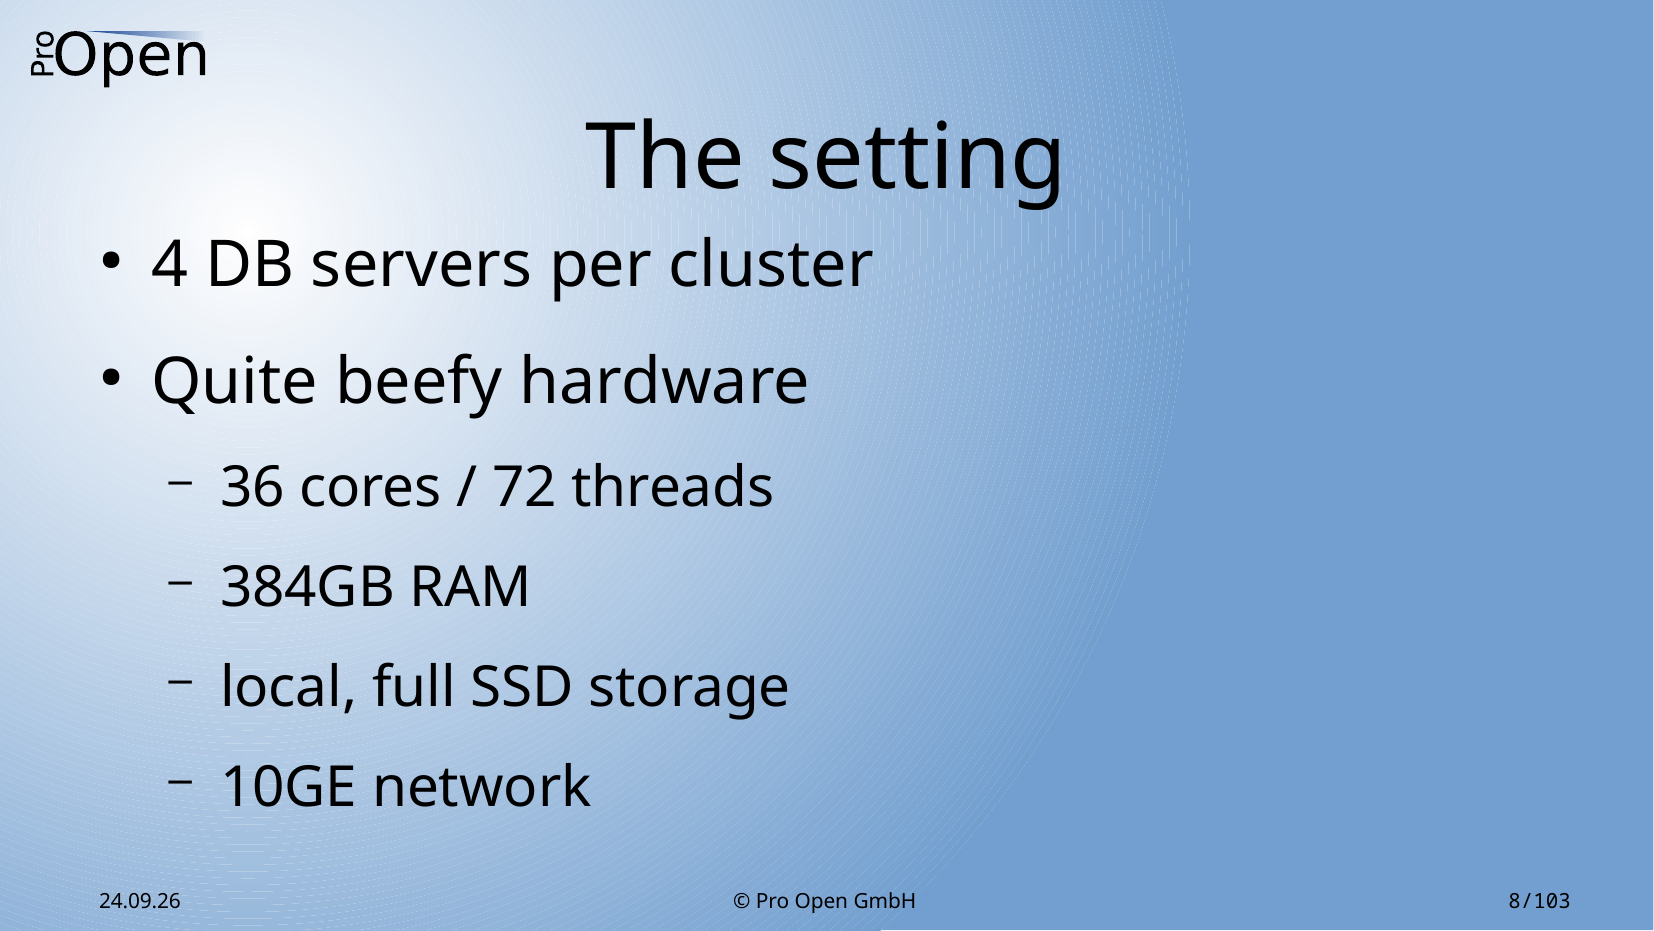

# The setting
4 DB servers per cluster
Quite beefy hardware
36 cores / 72 threads
384GB RAM
local, full SSD storage
10GE network
© Pro Open GmbH
8